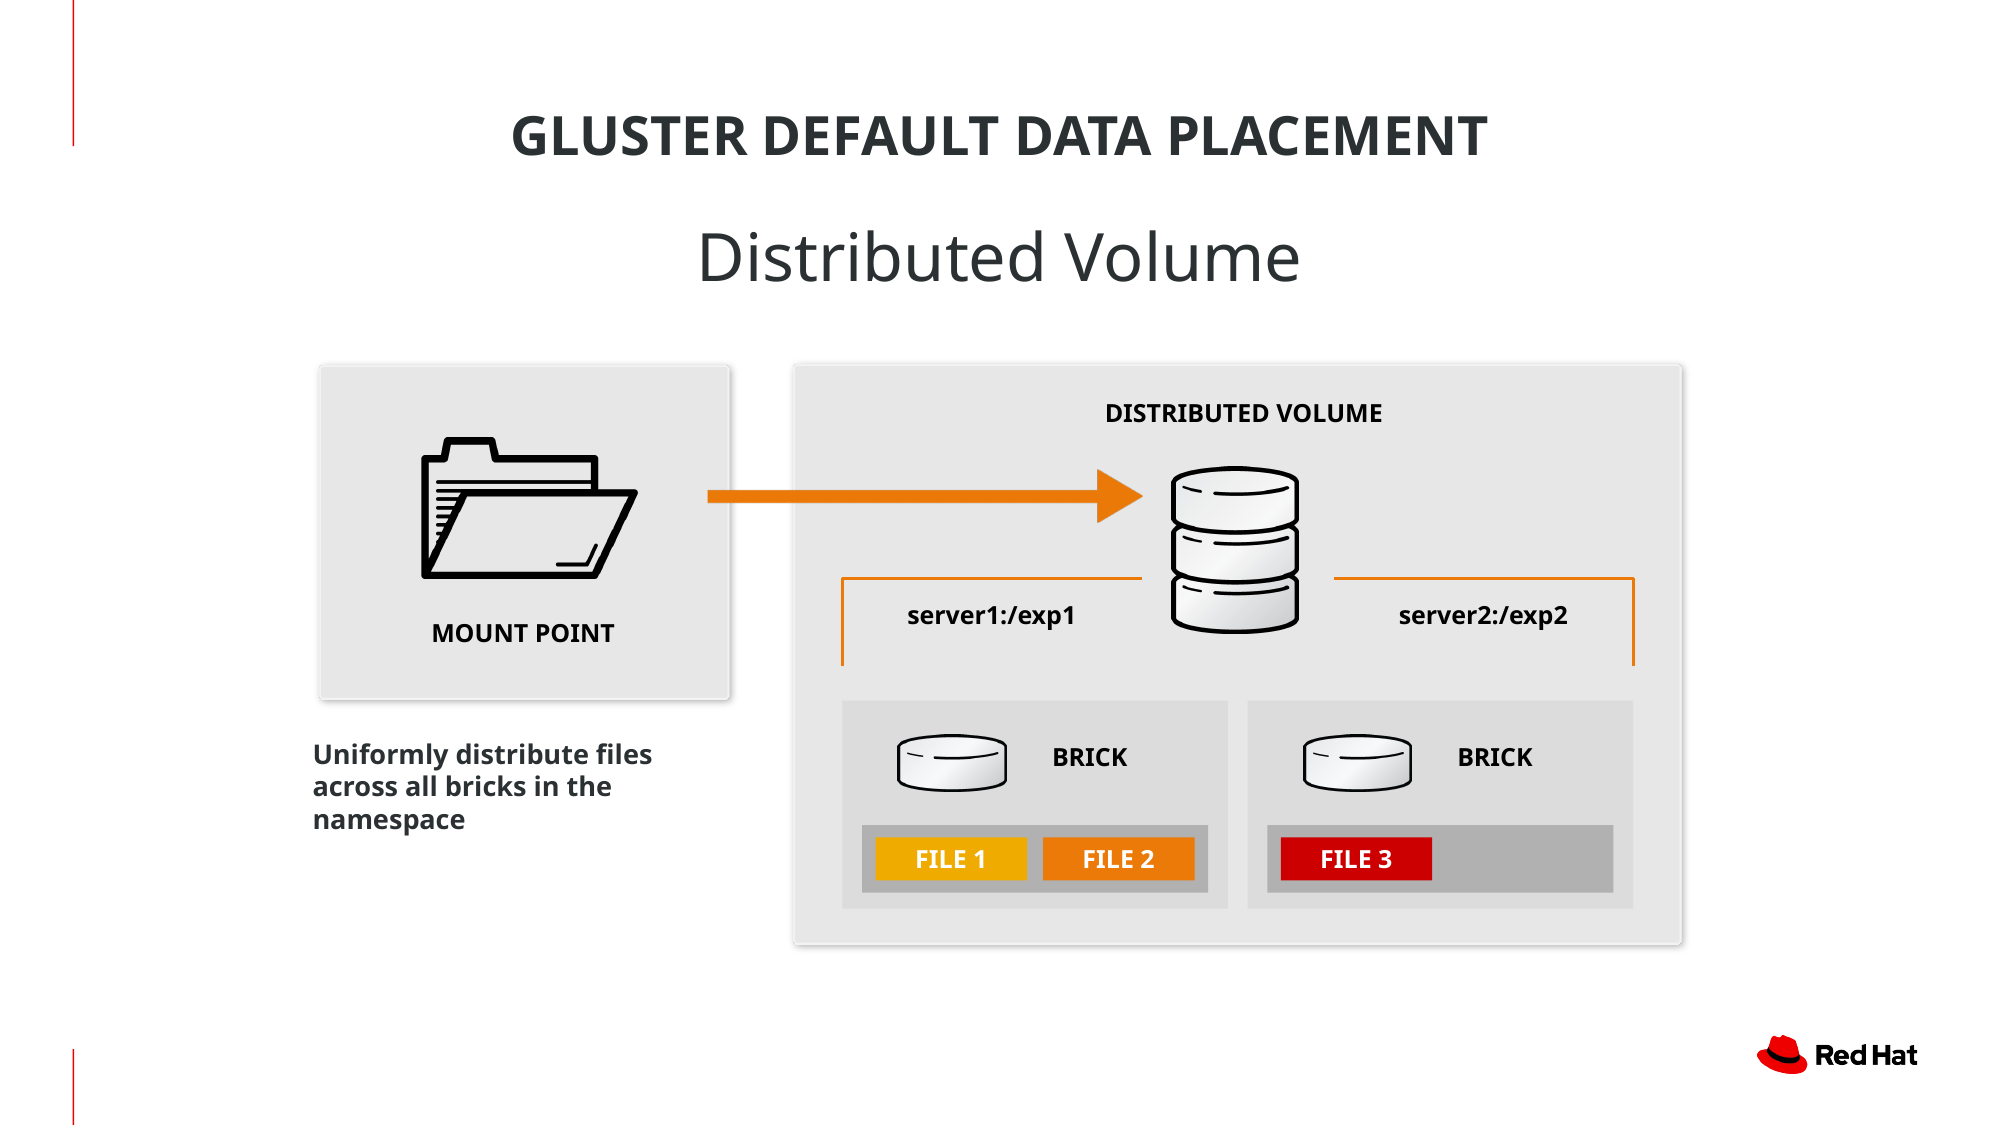

Gluster DEFAULT DATA PLACEMENT
# Distributed Volume
DISTRIBUTED VOLUME
server1:/exp1
server2:/exp2
MOUNT POINT
Uniformly distribute files across all bricks in the namespace
BRICK
BRICK
FILE 1
FILE 2
FILE 3